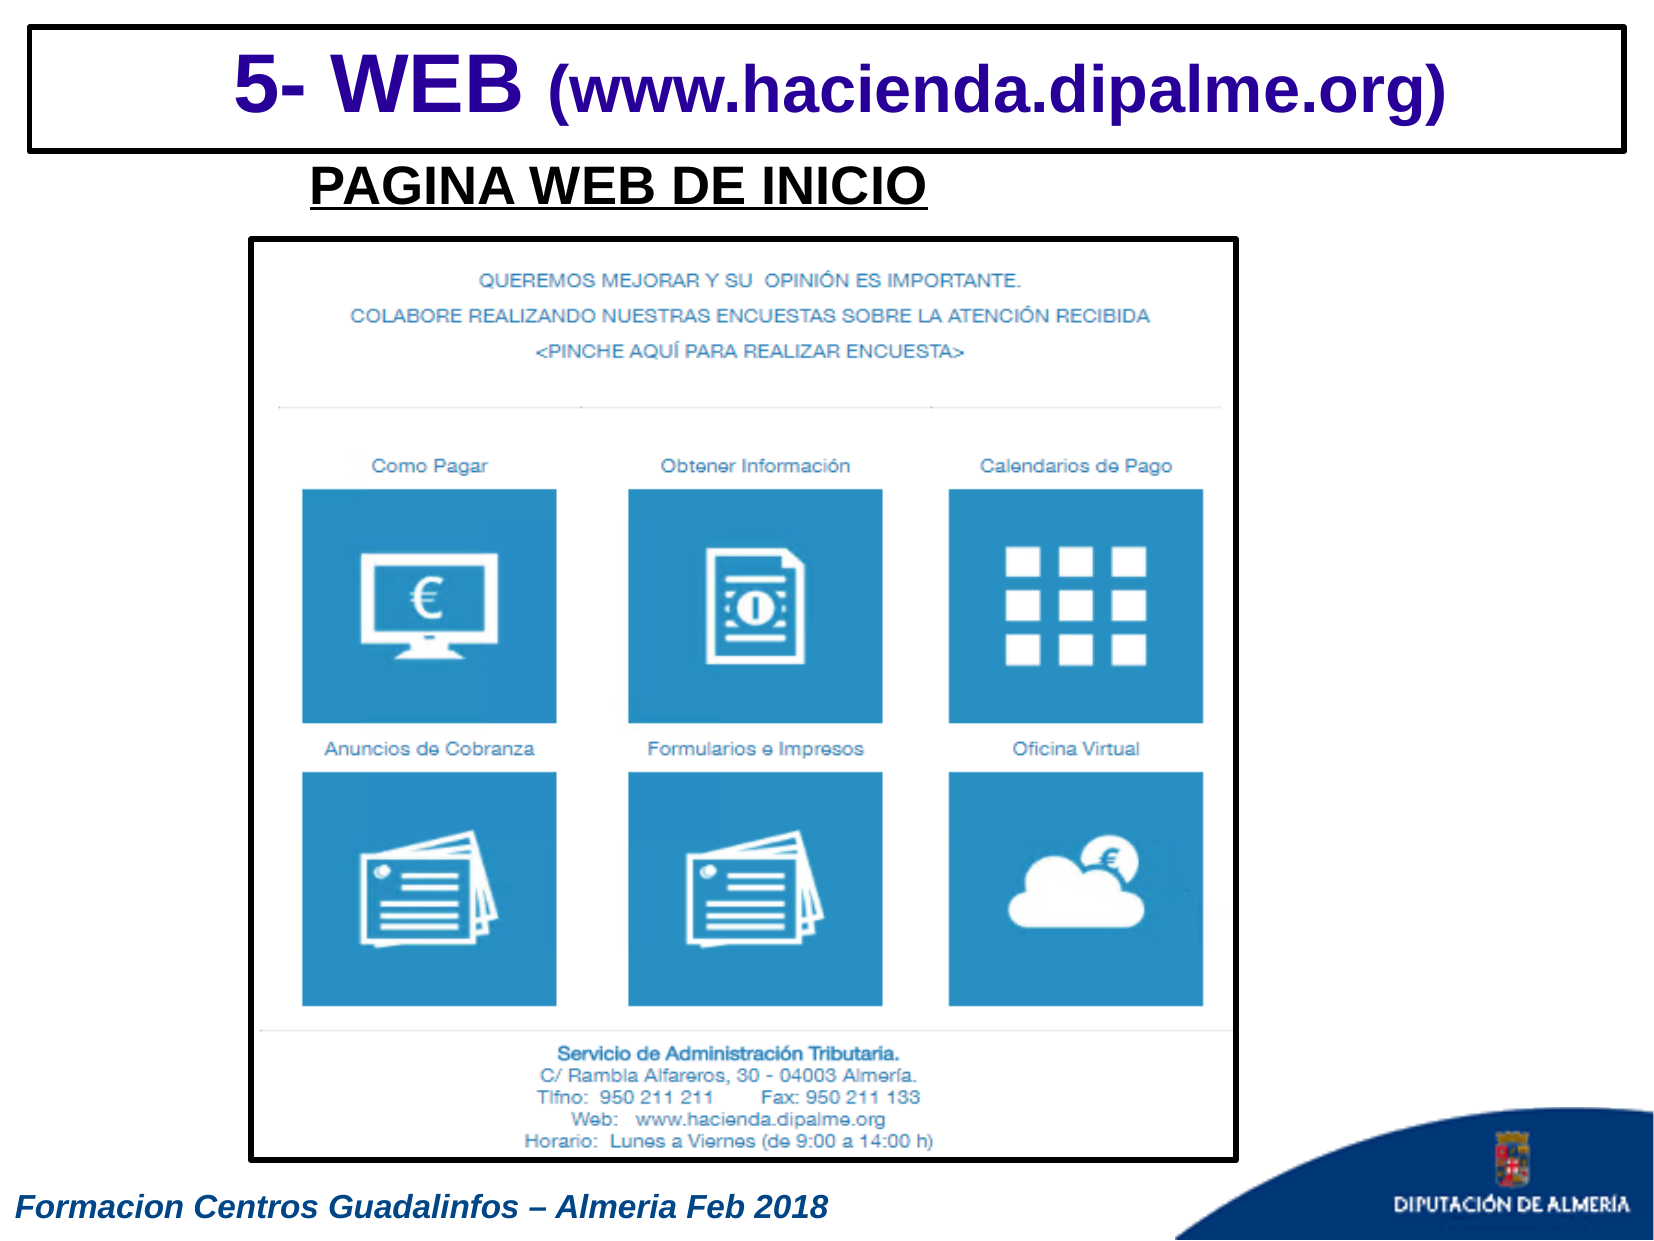

5- WEB (www.hacienda.dipalme.org)
PAGINA WEB DE INICIO
Formacion Centros Guadalinfos – Almeria Feb 2018